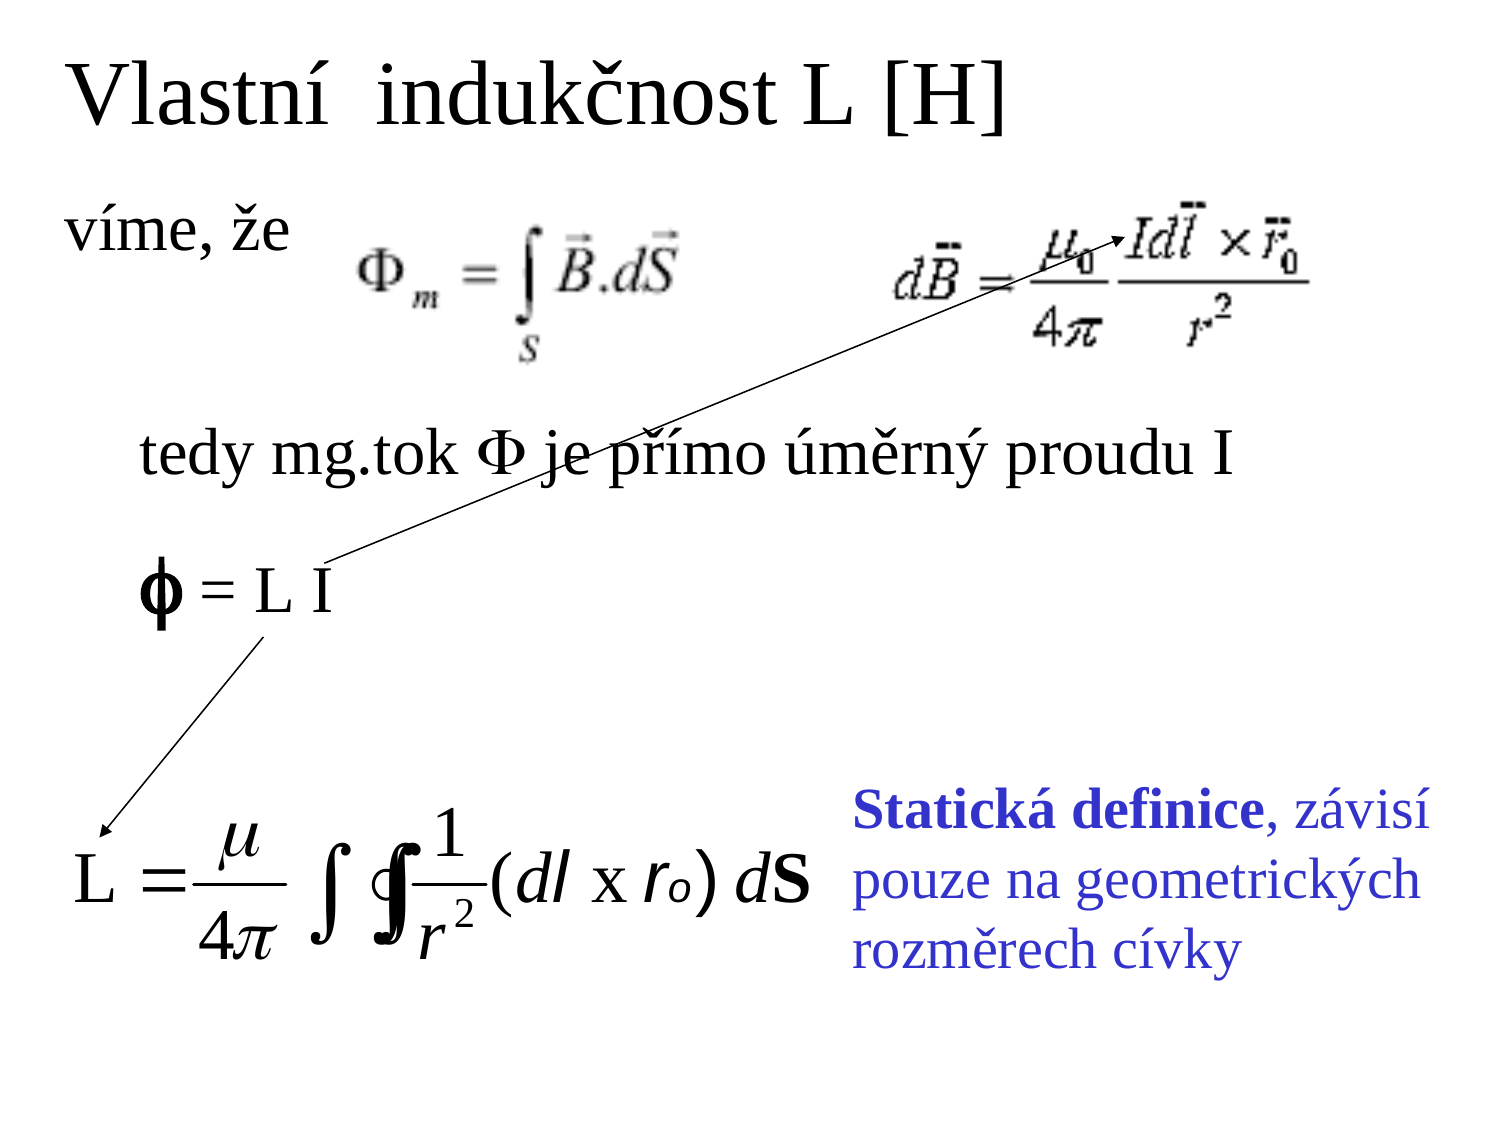

Vlastní indukčnost L [H]
víme, že
tedy mg.tok  je přímo úměrný proudu I
 = L I
Statická definice, závisí pouze na geometrických rozměrech cívky